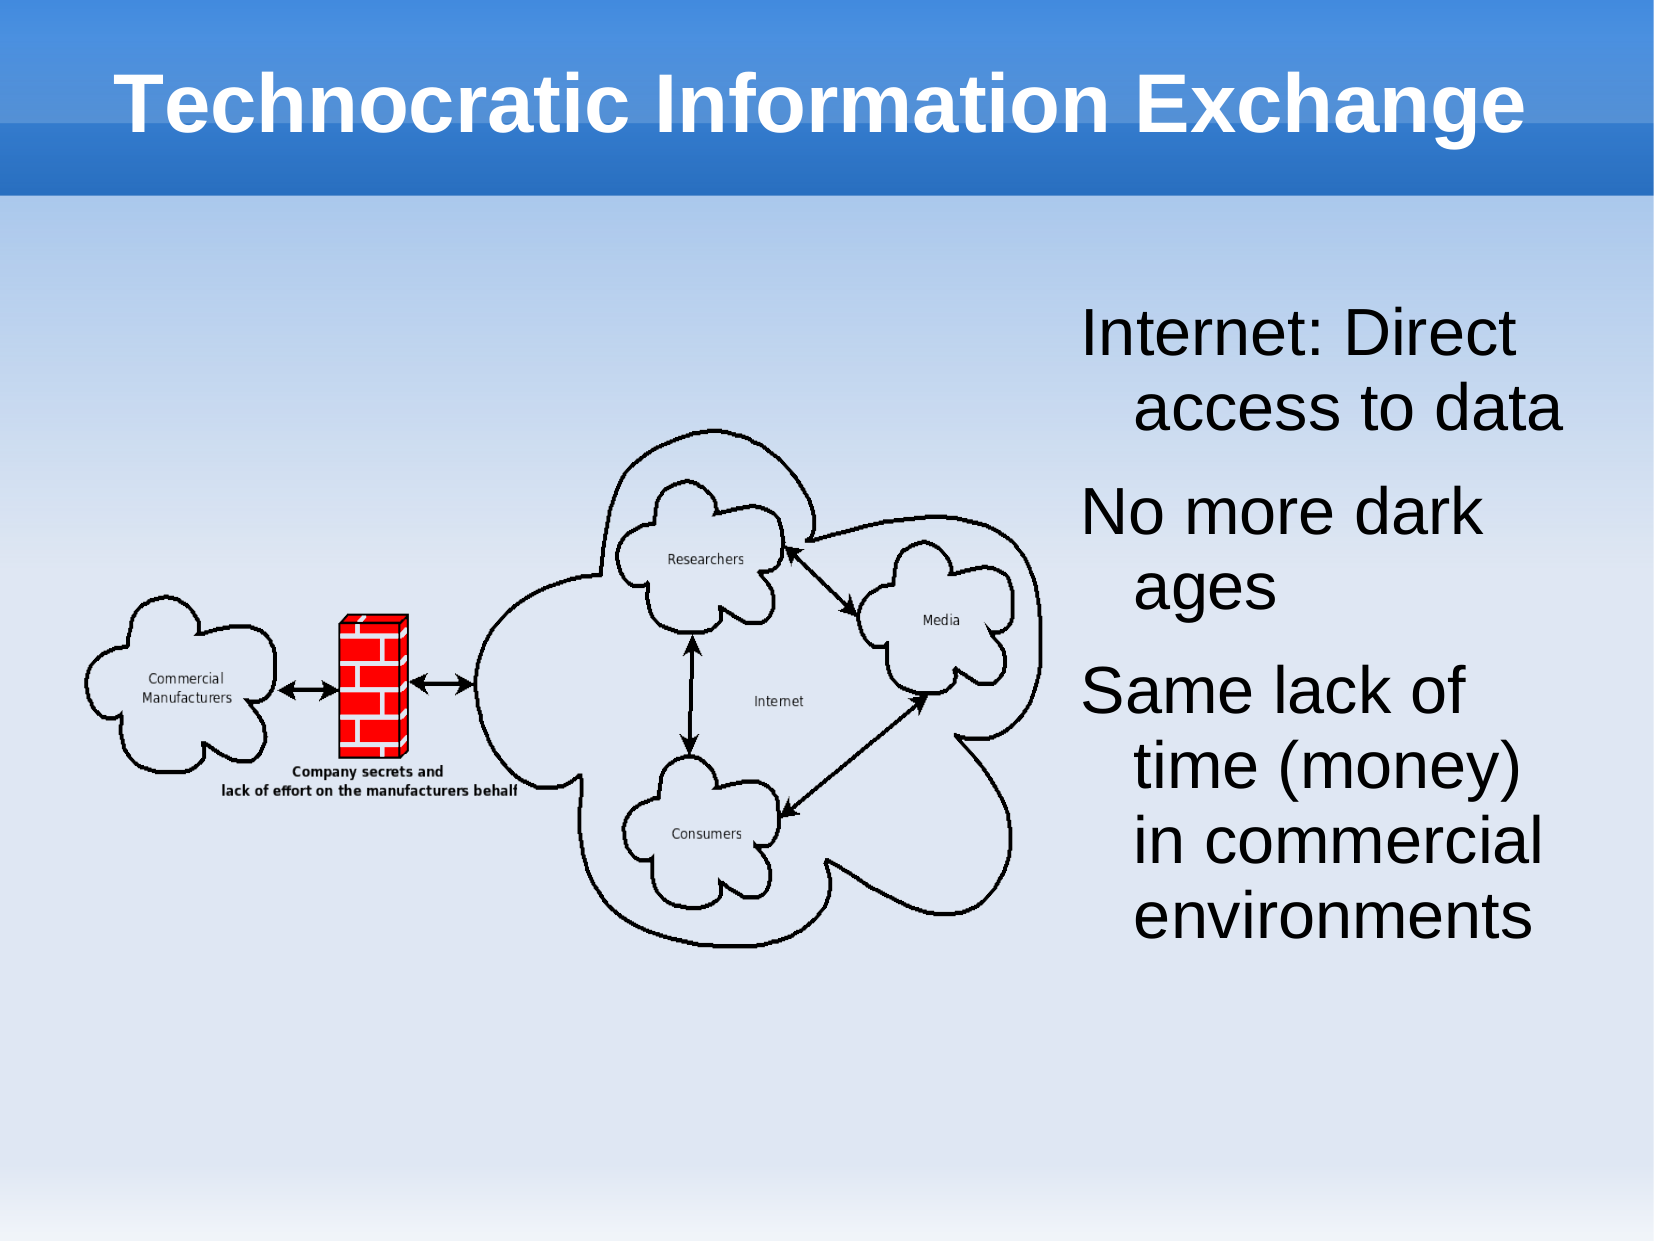

# Technocratic Information Exchange
Internet: Direct access to data
No more dark ages
Same lack of time (money) in commercial environments